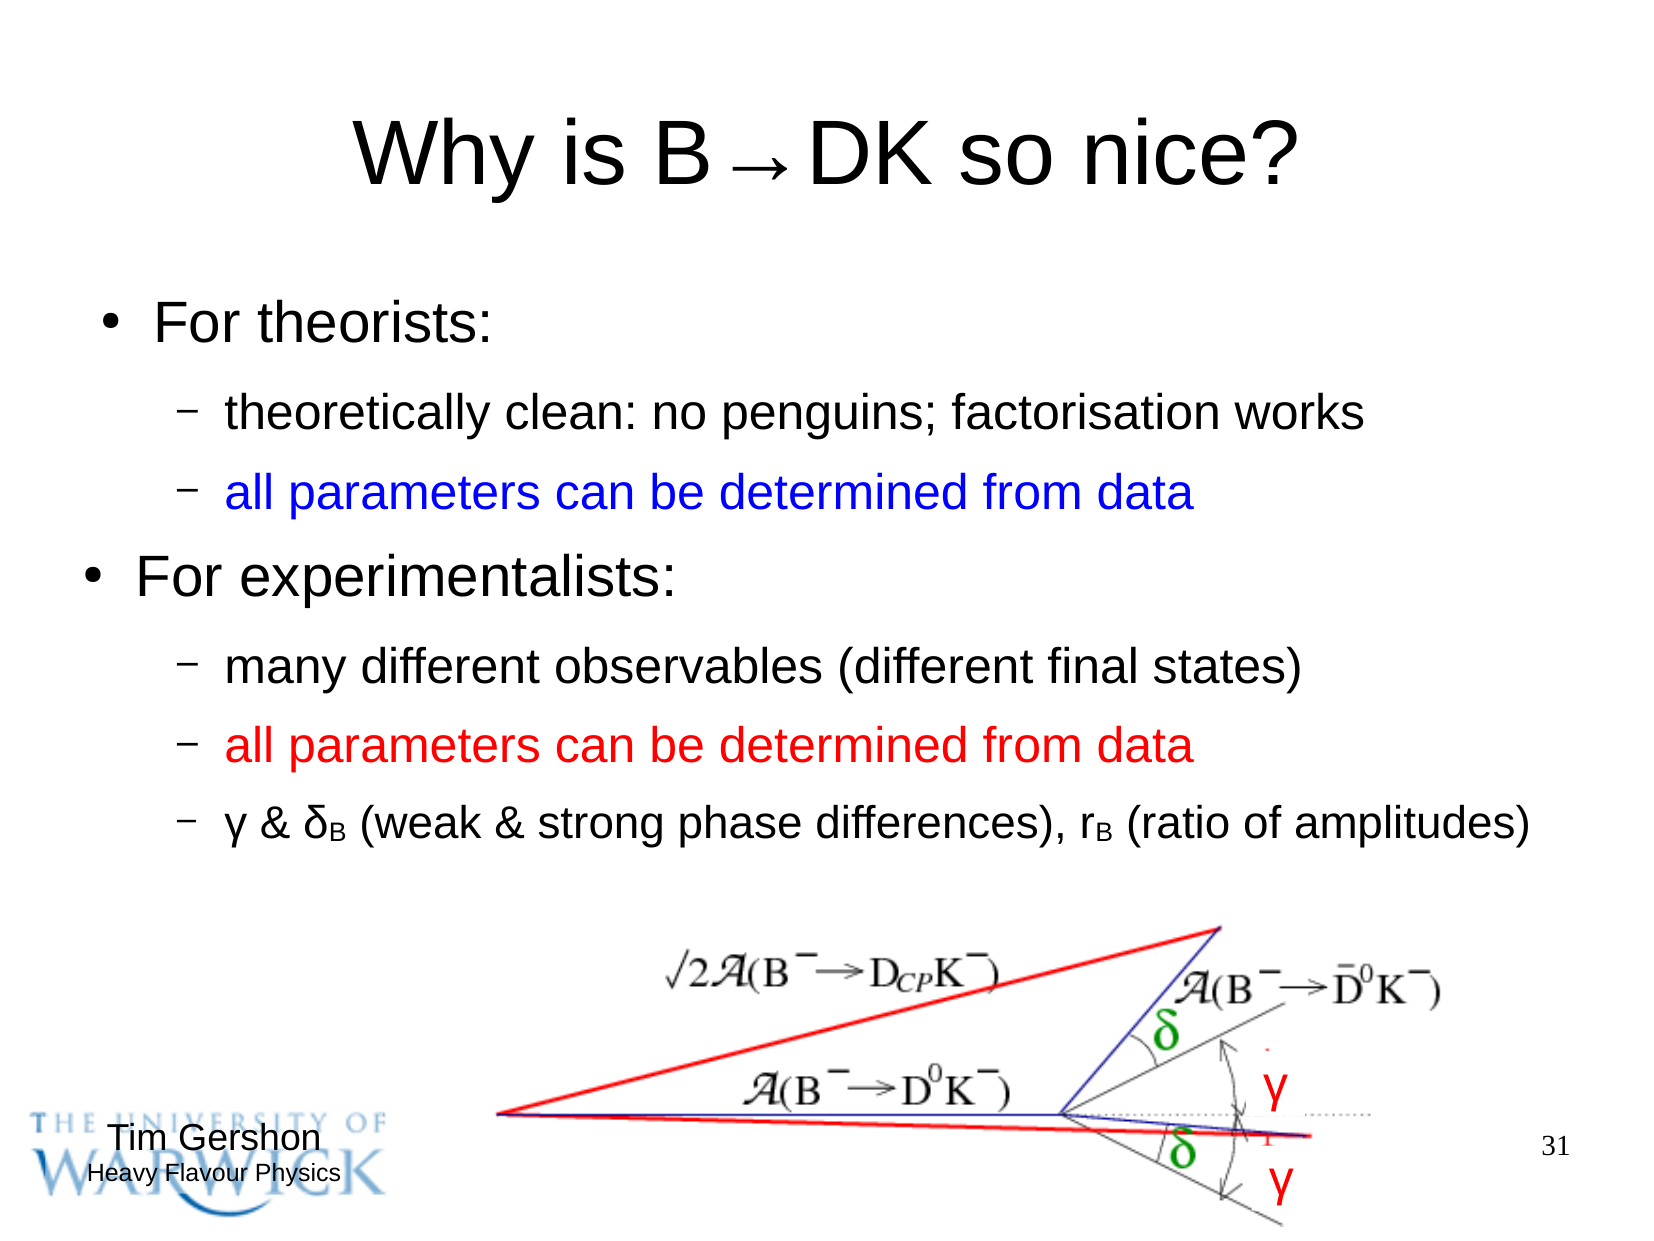

# Why is B→DK so nice?
For theorists:
theoretically clean: no penguins; factorisation works
all parameters can be determined from data
For experimentalists:
many different observables (different final states)
all parameters can be determined from data
γ & δB (weak & strong phase differences), rB (ratio of amplitudes)
γ
Tim Gershon
Heavy Flavour Physics
31
γ